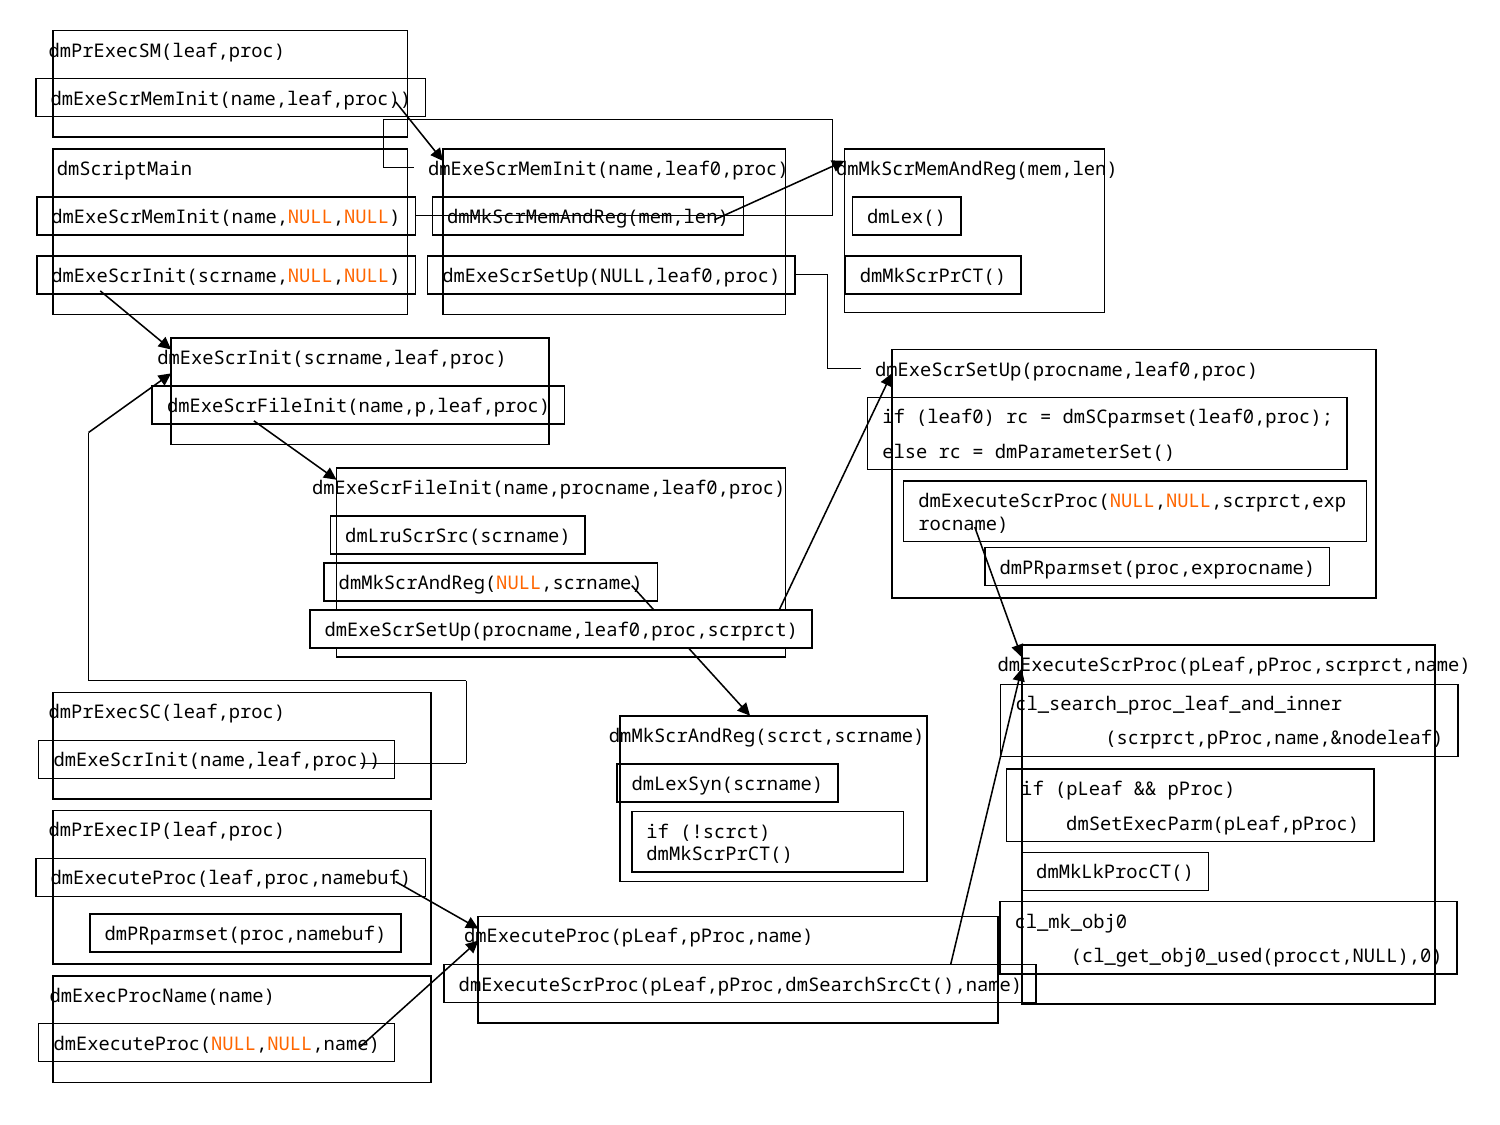

dmPrExecSM(leaf,proc)
dmExeScrMemInit(name,leaf,proc))
dmScriptMain
dmExeScrMemInit(name,leaf0,proc)
dmMkScrMemAndReg(mem,len)
dmExeScrMemInit(name,NULL,NULL)
dmMkScrMemAndReg(mem,len)
dmLex()
dmMkScrPrCT()
dmExeScrInit(scrname,NULL,NULL)
dmExeScrSetUp(NULL,leaf0,proc)
dmExeScrInit(scrname,leaf,proc)
dmExeScrSetUp(procname,leaf0,proc)
dmExeScrFileInit(name,p,leaf,proc)
if (leaf0) rc = dmSCparmset(leaf0,proc);
else rc = dmParameterSet()
dmExeScrFileInit(name,procname,leaf0,proc)
dmExecuteScrProc(NULL,NULL,scrprct,exprocname)
dmLruScrSrc(scrname)
dmPRparmset(proc,exprocname)
dmMkScrAndReg(NULL,scrname)
dmExeScrSetUp(procname,leaf0,proc,scrprct)
dmExecuteScrProc(pLeaf,pProc,scrprct,name)
cl_search_proc_leaf_and_inner
 (scrprct,pProc,name,&nodeleaf)
dmPrExecSC(leaf,proc)
dmMkScrAndReg(scrct,scrname)
dmExeScrInit(name,leaf,proc))
dmLexSyn(scrname)
if (pLeaf && pProc)
 dmSetExecParm(pLeaf,pProc)
dmPrExecIP(leaf,proc)
if (!scrct) dmMkScrPrCT()
dmMkLkProcCT()
dmExecuteProc(leaf,proc,namebuf)
cl_mk_obj0
 (cl_get_obj0_used(procct,NULL),0)
dmPRparmset(proc,namebuf)
dmExecuteProc(pLeaf,pProc,name)
dmExecuteScrProc(pLeaf,pProc,dmSearchSrcCt(),name)
dmExecProcName(name)
dmExecuteProc(NULL,NULL,name)